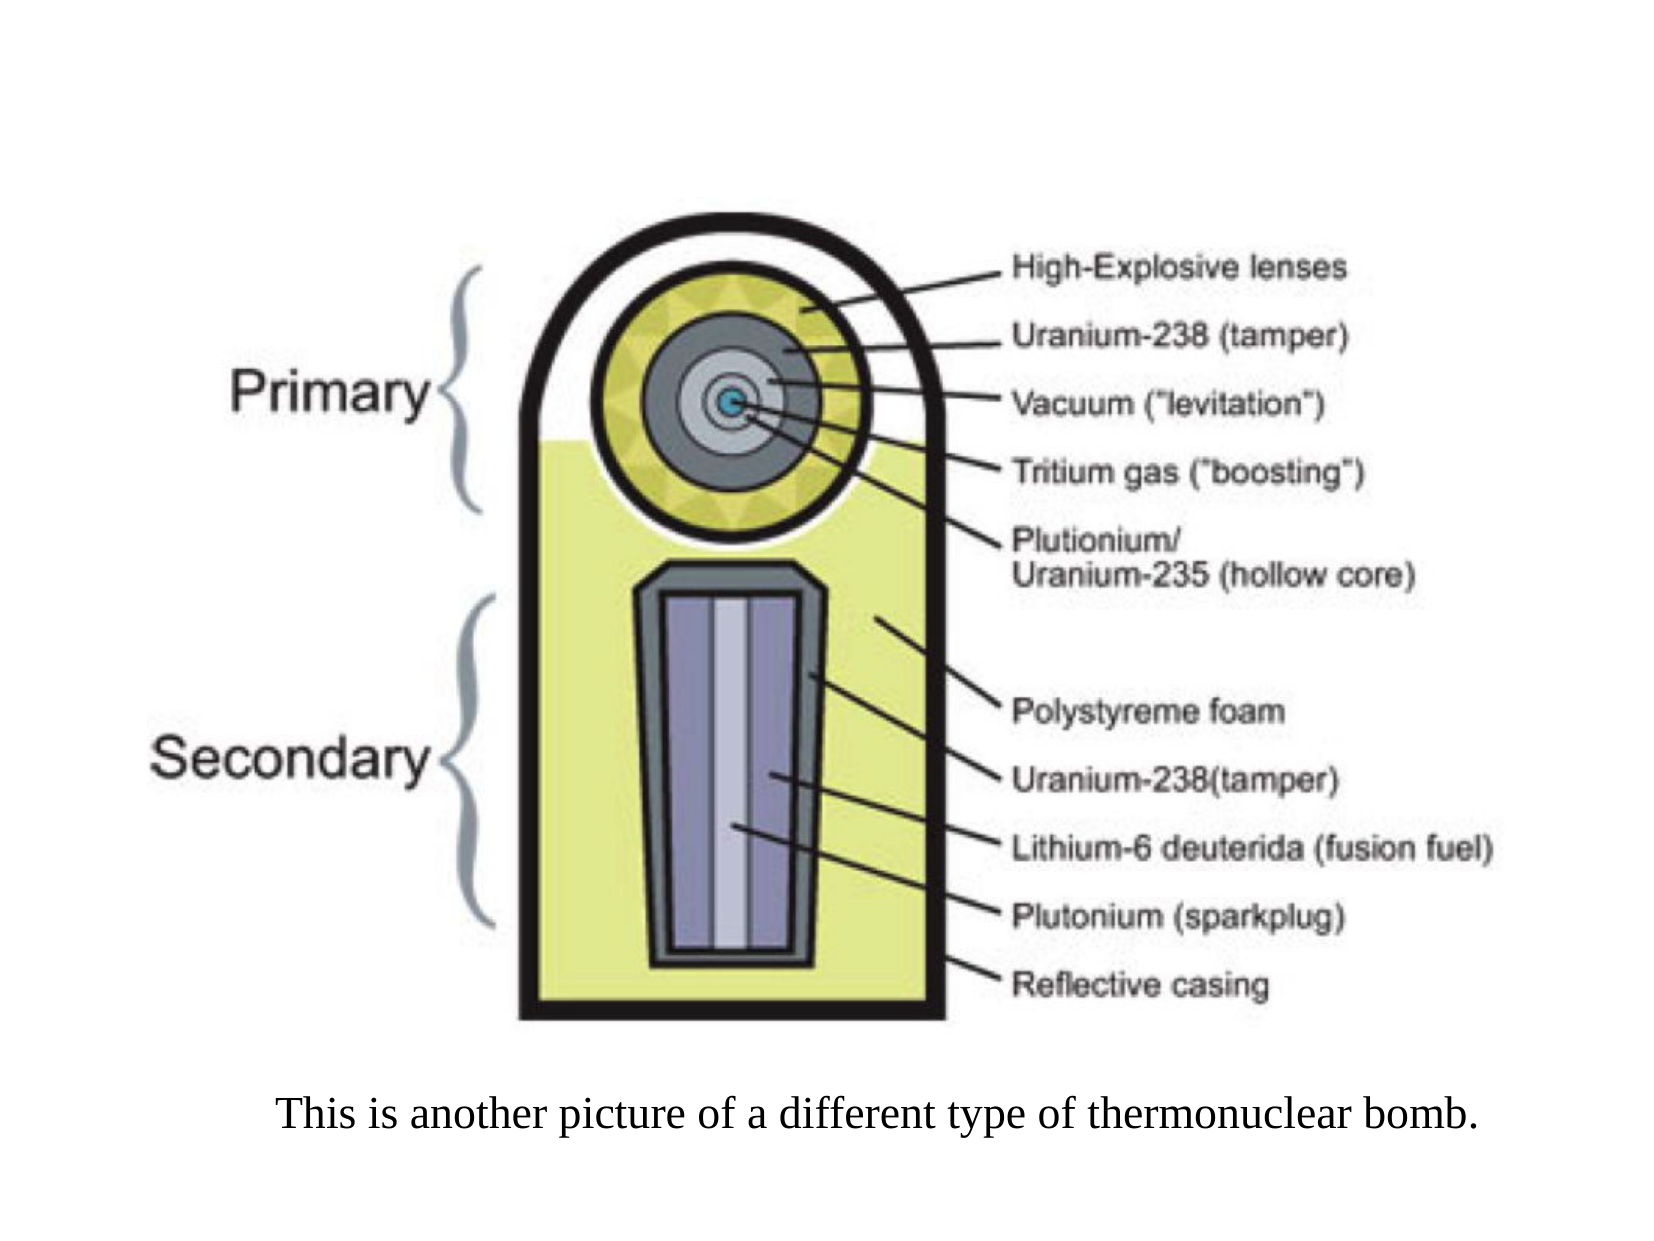

This is another picture of a different type of thermonuclear bomb.